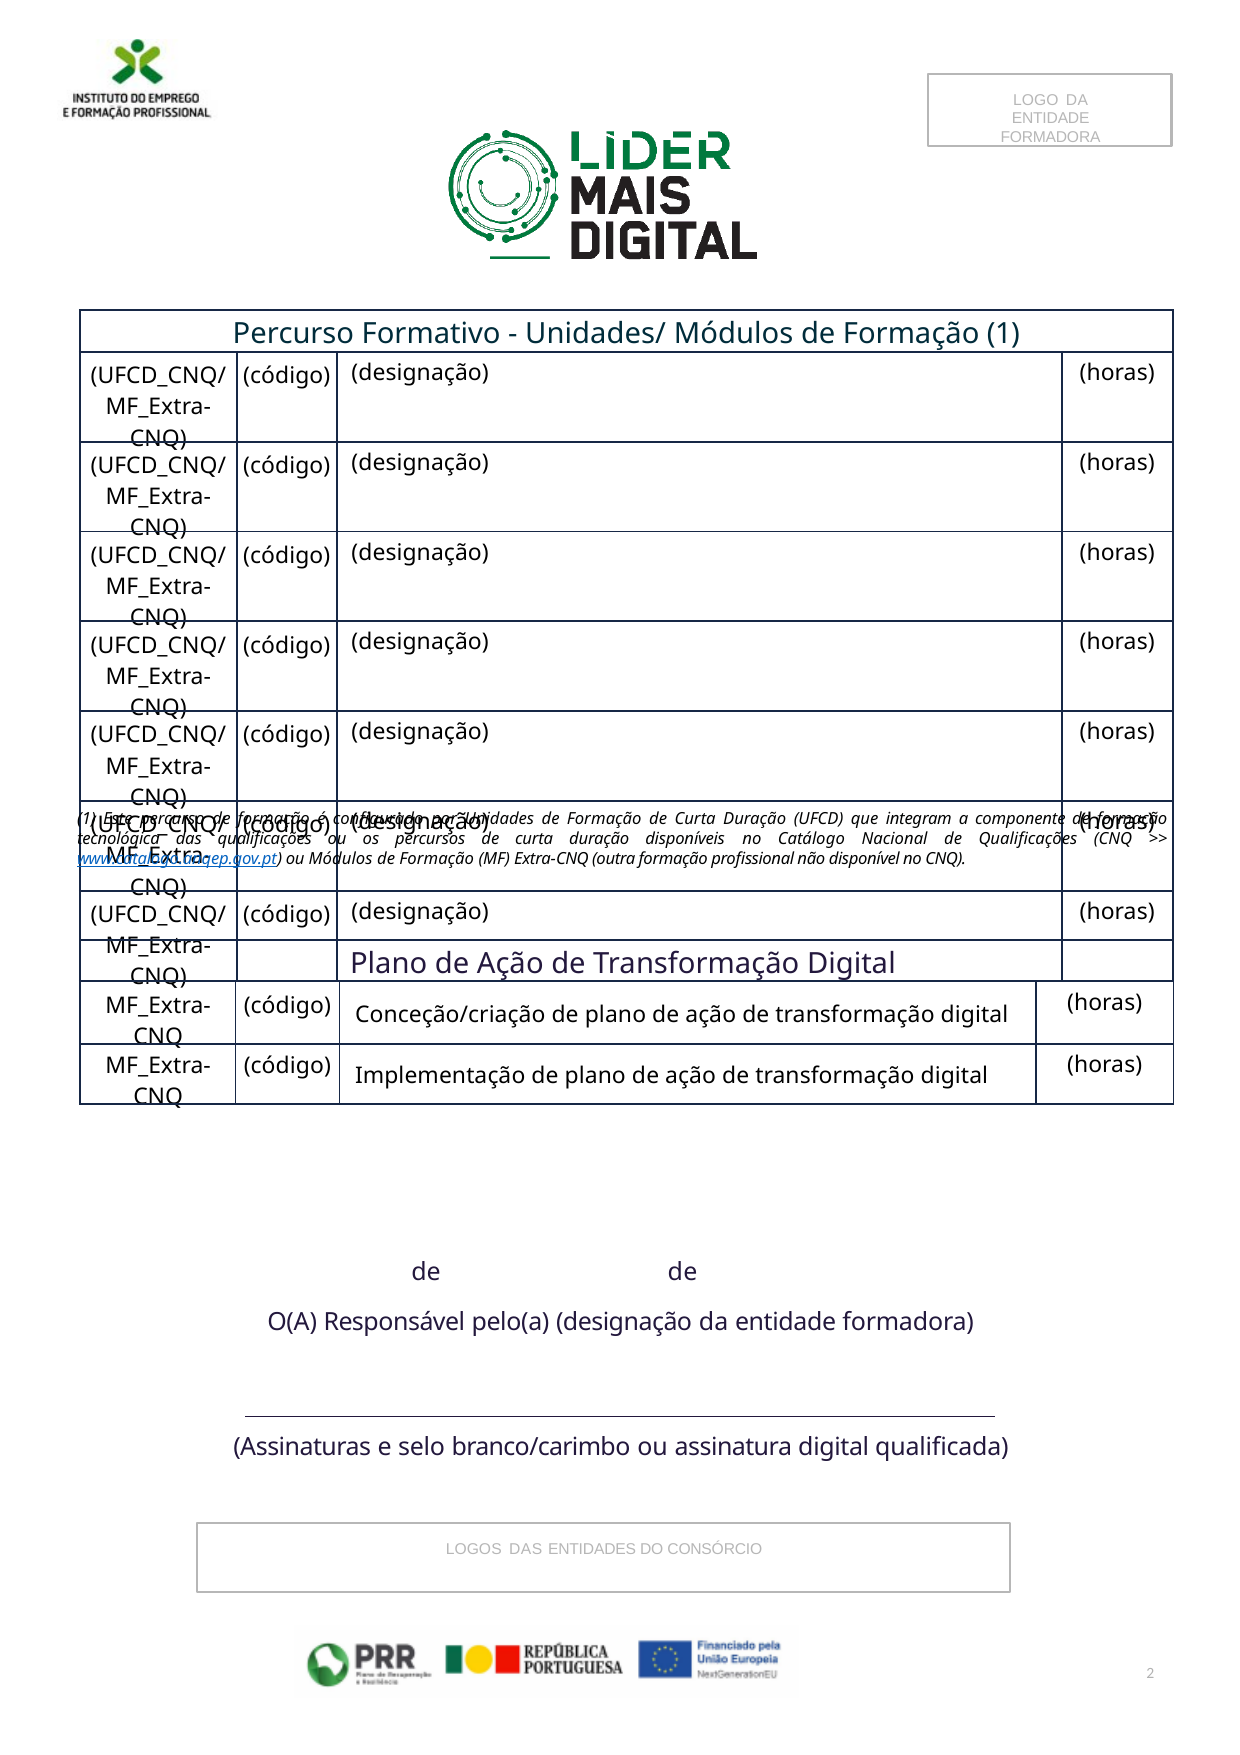

LOGO DA ENTIDADE FORMADORA
| Percurso Formativo - Unidades/ Módulos de Formação (1) | | | |
| --- | --- | --- | --- |
| (UFCD\_CNQ/ MF\_Extra-CNQ) | (código) | (designação) | (horas) |
| (UFCD\_CNQ/ MF\_Extra-CNQ) | (código) | (designação) | (horas) |
| (UFCD\_CNQ/ MF\_Extra-CNQ) | (código) | (designação) | (horas) |
| (UFCD\_CNQ/ MF\_Extra-CNQ) | (código) | (designação) | (horas) |
| (UFCD\_CNQ/ MF\_Extra-CNQ) | (código) | (designação) | (horas) |
| (UFCD\_CNQ/ MF\_Extra-CNQ) | (código) | (designação) | (horas) |
| (UFCD\_CNQ/ MF\_Extra-CNQ) | (código) | (designação) | (horas) |
(1) Este percurso de formação é configurado por Unidades de Formação de Curta Duração (UFCD) que integram a componente de formação tecnológica das qualificações ou os percursos de curta duração disponíveis no Catálogo Nacional de Qualificações (CNQ >> www.catalogo.anqep.gov.pt) ou Módulos de Formação (MF) Extra-CNQ (outra formação profissional não disponível no CNQ).
| Plano de Ação de Transformação Digital | | | |
| --- | --- | --- | --- |
| MF\_Extra-CNQ | (código) | Conceção/criação de plano de ação de transformação digital | (horas) |
| MF\_Extra-CNQ | (código) | Implementação de plano de ação de transformação digital | (horas) |
	 de 	 de
O(A) Responsável pelo(a) (designação da entidade formadora)
(Assinaturas e selo branco/carimbo ou assinatura digital qualificada)
LOGOS DAS ENTIDADES DO CONSÓRCIO
2